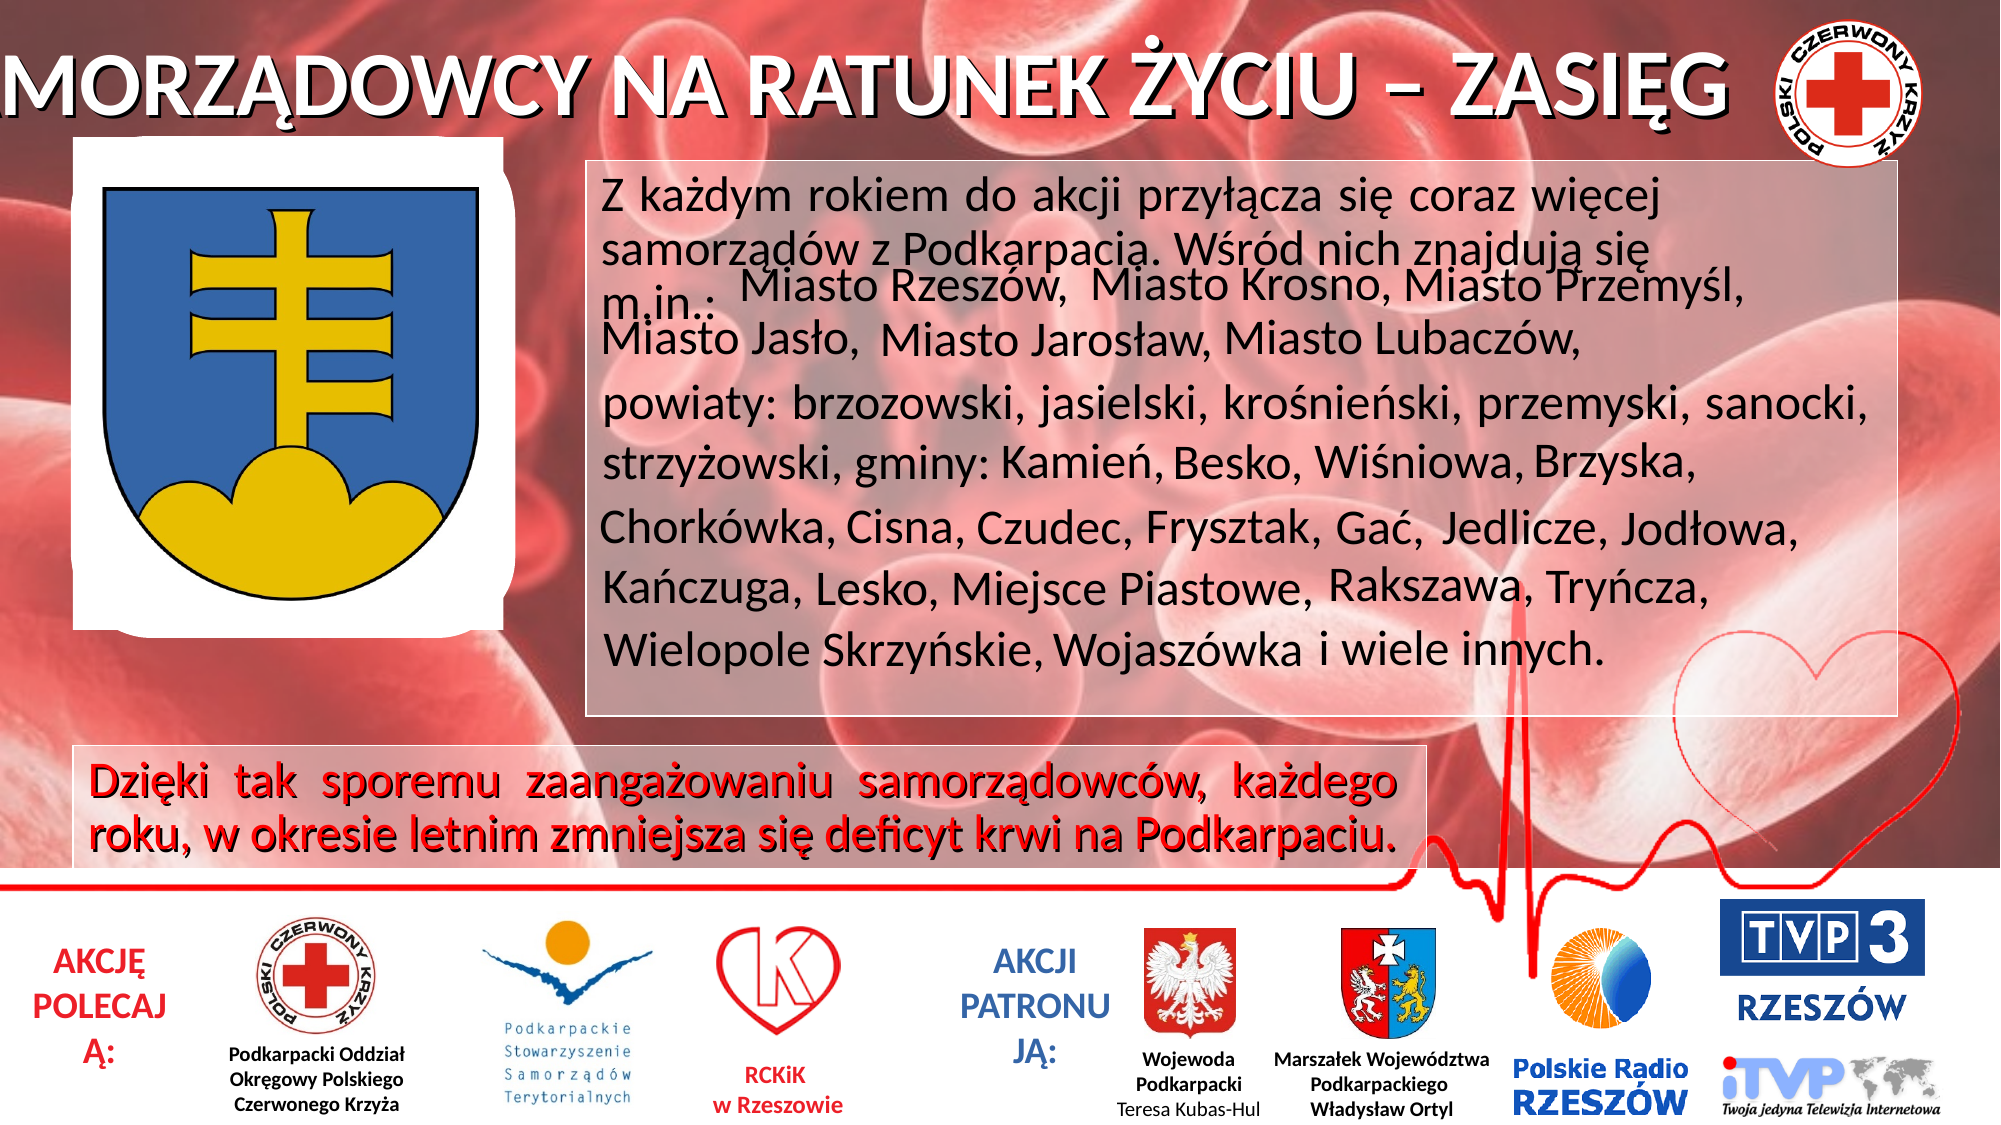

# Samorządowcy na ratunek ŻYCIU – ZASIĘG
Z każdym rokiem do akcji przyłącza się coraz więcej samorządów z Podkarpacia. Wśród nich znajdują się
m.in.:
Miasto Krosno,
Miasto Przemyśl,
Miasto Rzeszów,
Miasto Lubaczów,
Miasto Jasło,
Miasto Jarosław,
powiaty: brzozowski, jasielski, krośnieński, przemyski, sanocki, strzyżowski, gminy:
Brzyska,
Kamień,
Wiśniowa,
Besko,
Chorkówka,
Cisna,
Frysztak,
Jedlicze,
Czudec,
Gać,
Jodłowa,
Rakszawa,
Tryńcza,
Kańczuga,
Lesko,
Miejsce Piastowe,
Wielopole Skrzyńskie,
Wojaszówka
i wiele innych.
Dzięki tak sporemu zaangażowaniu samorządowców, każdego roku, w okresie letnim zmniejsza się deficyt krwi na Podkarpaciu.
Akcję polecają:
Akcji patronują:
Podkarpacki Oddział Okręgowy Polskiego Czerwonego Krzyża
Wojewoda Podkarpacki
Teresa Kubas-Hul
Marszałek Województwa Podkarpackiego
Władysław Ortyl
RCKiK
w Rzeszowie